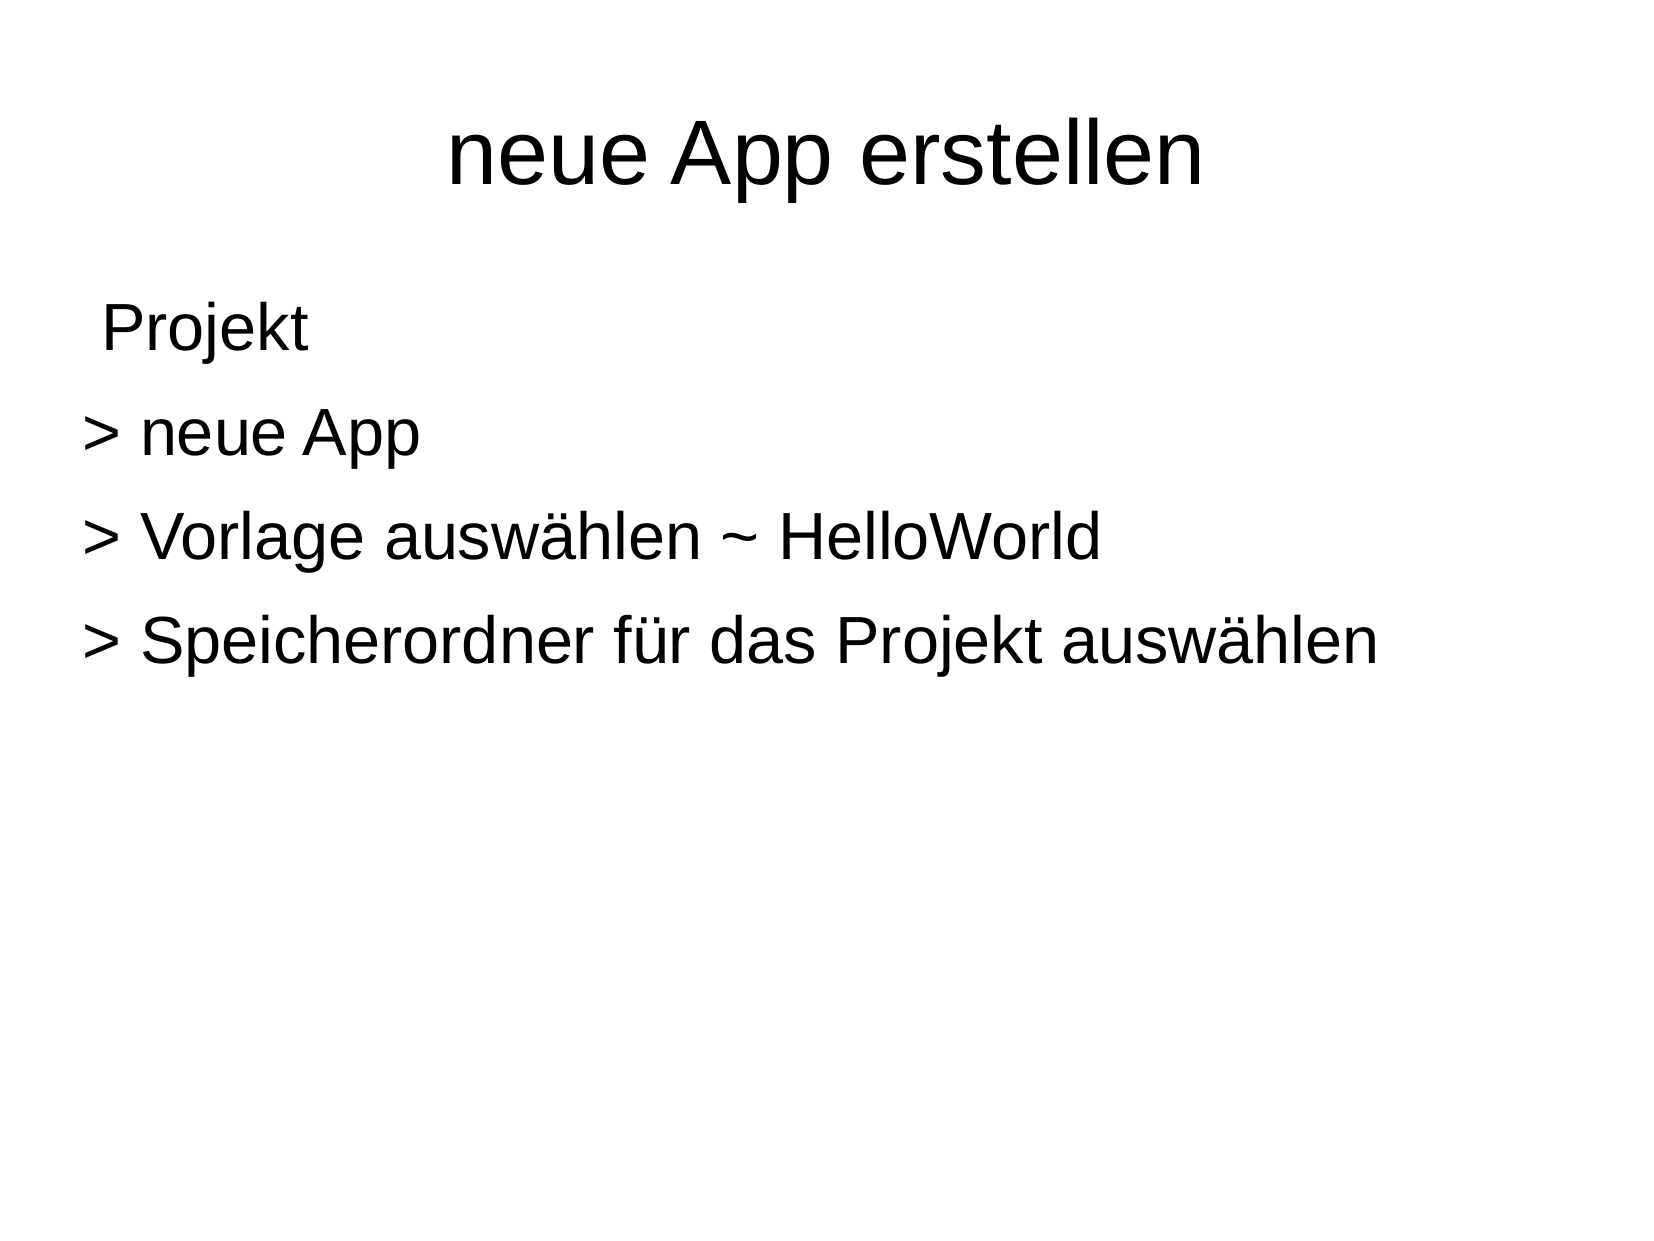

# neue App erstellen
 Projekt
> neue App
> Vorlage auswählen ~ HelloWorld
> Speicherordner für das Projekt auswählen